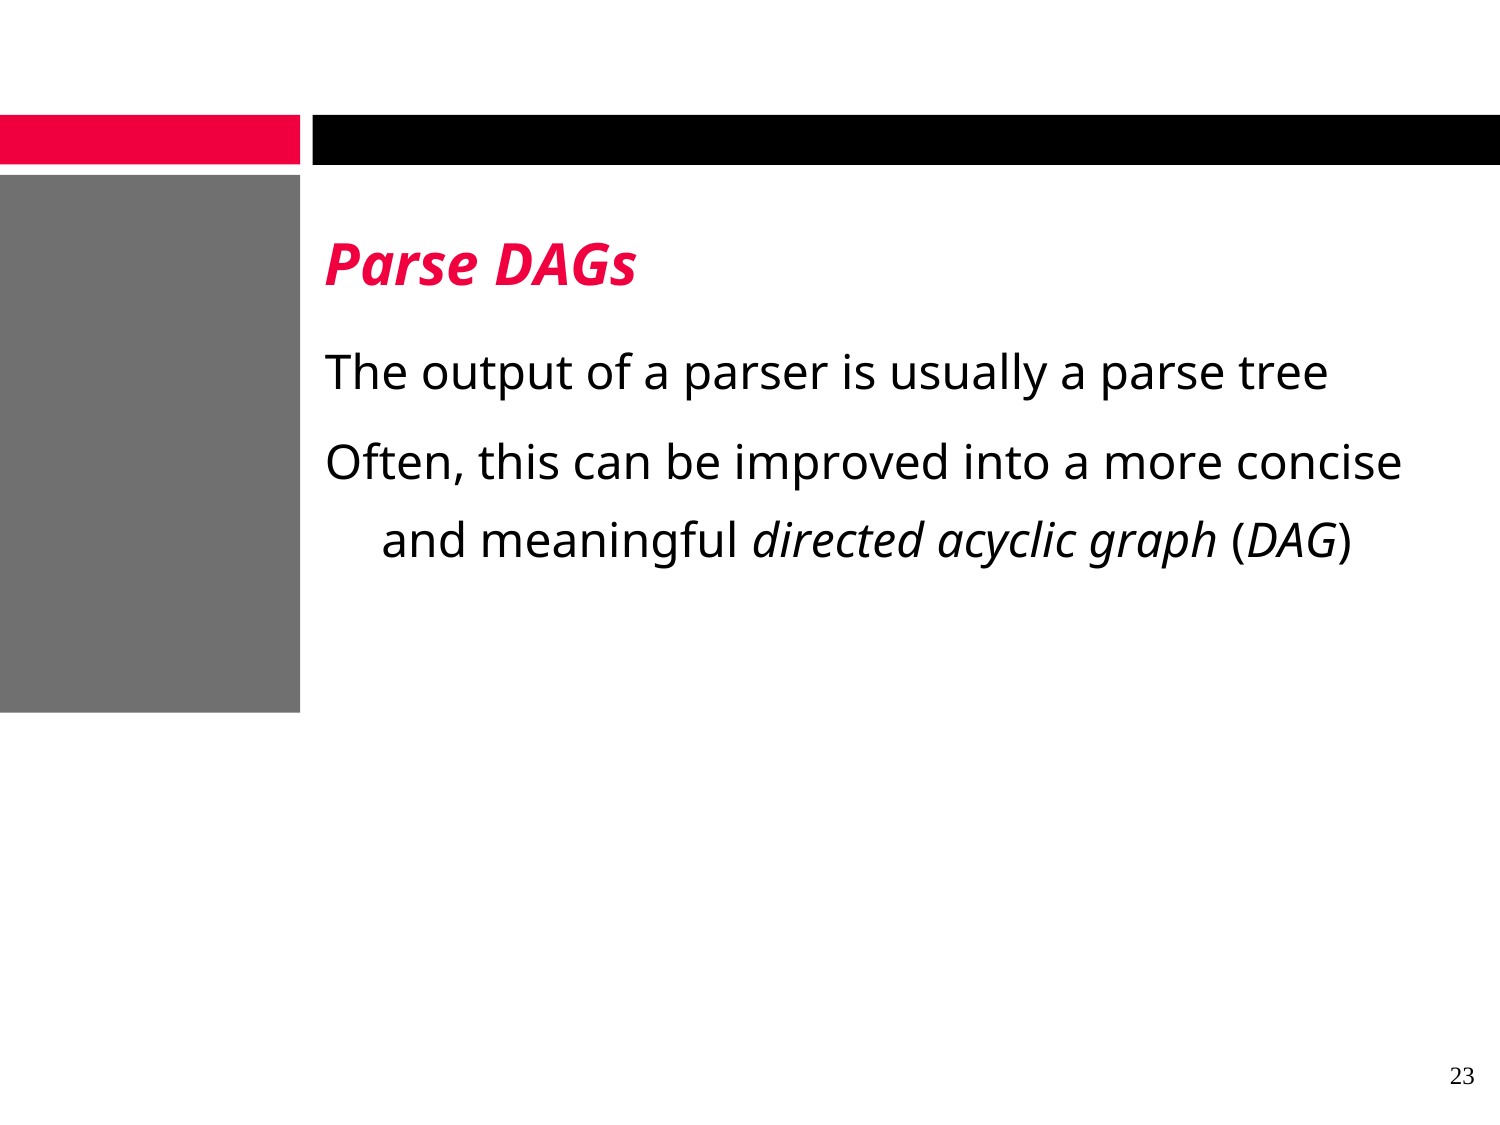

# Parse DAGs
The output of a parser is usually a parse tree
Often, this can be improved into a more concise and meaningful directed acyclic graph (DAG)
23